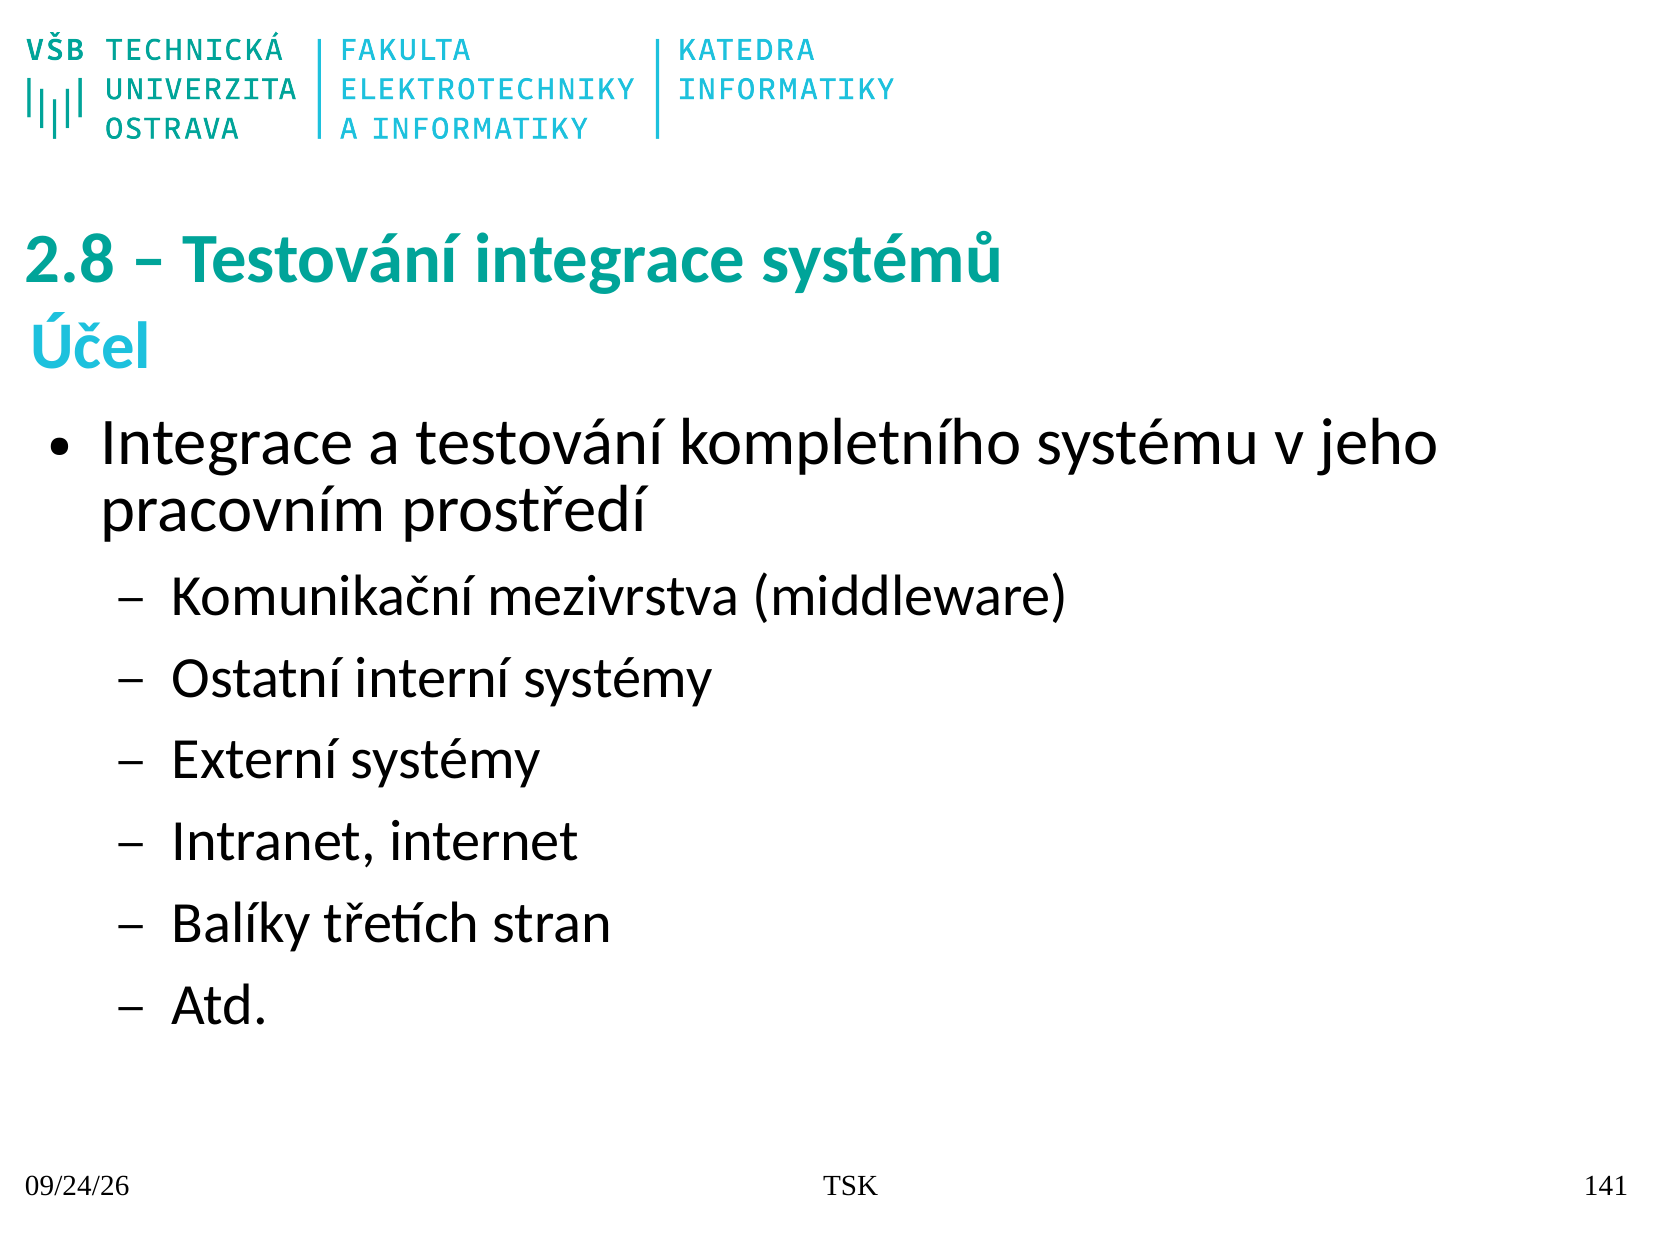

# 2.8 – Testování integrace systémů
Účel
Integrace a testování kompletního systému v jeho pracovním prostředí
Komunikační mezivrstva (middleware)
Ostatní interní systémy
Externí systémy
Intranet, internet
Balíky třetích stran
Atd.
TSK
141